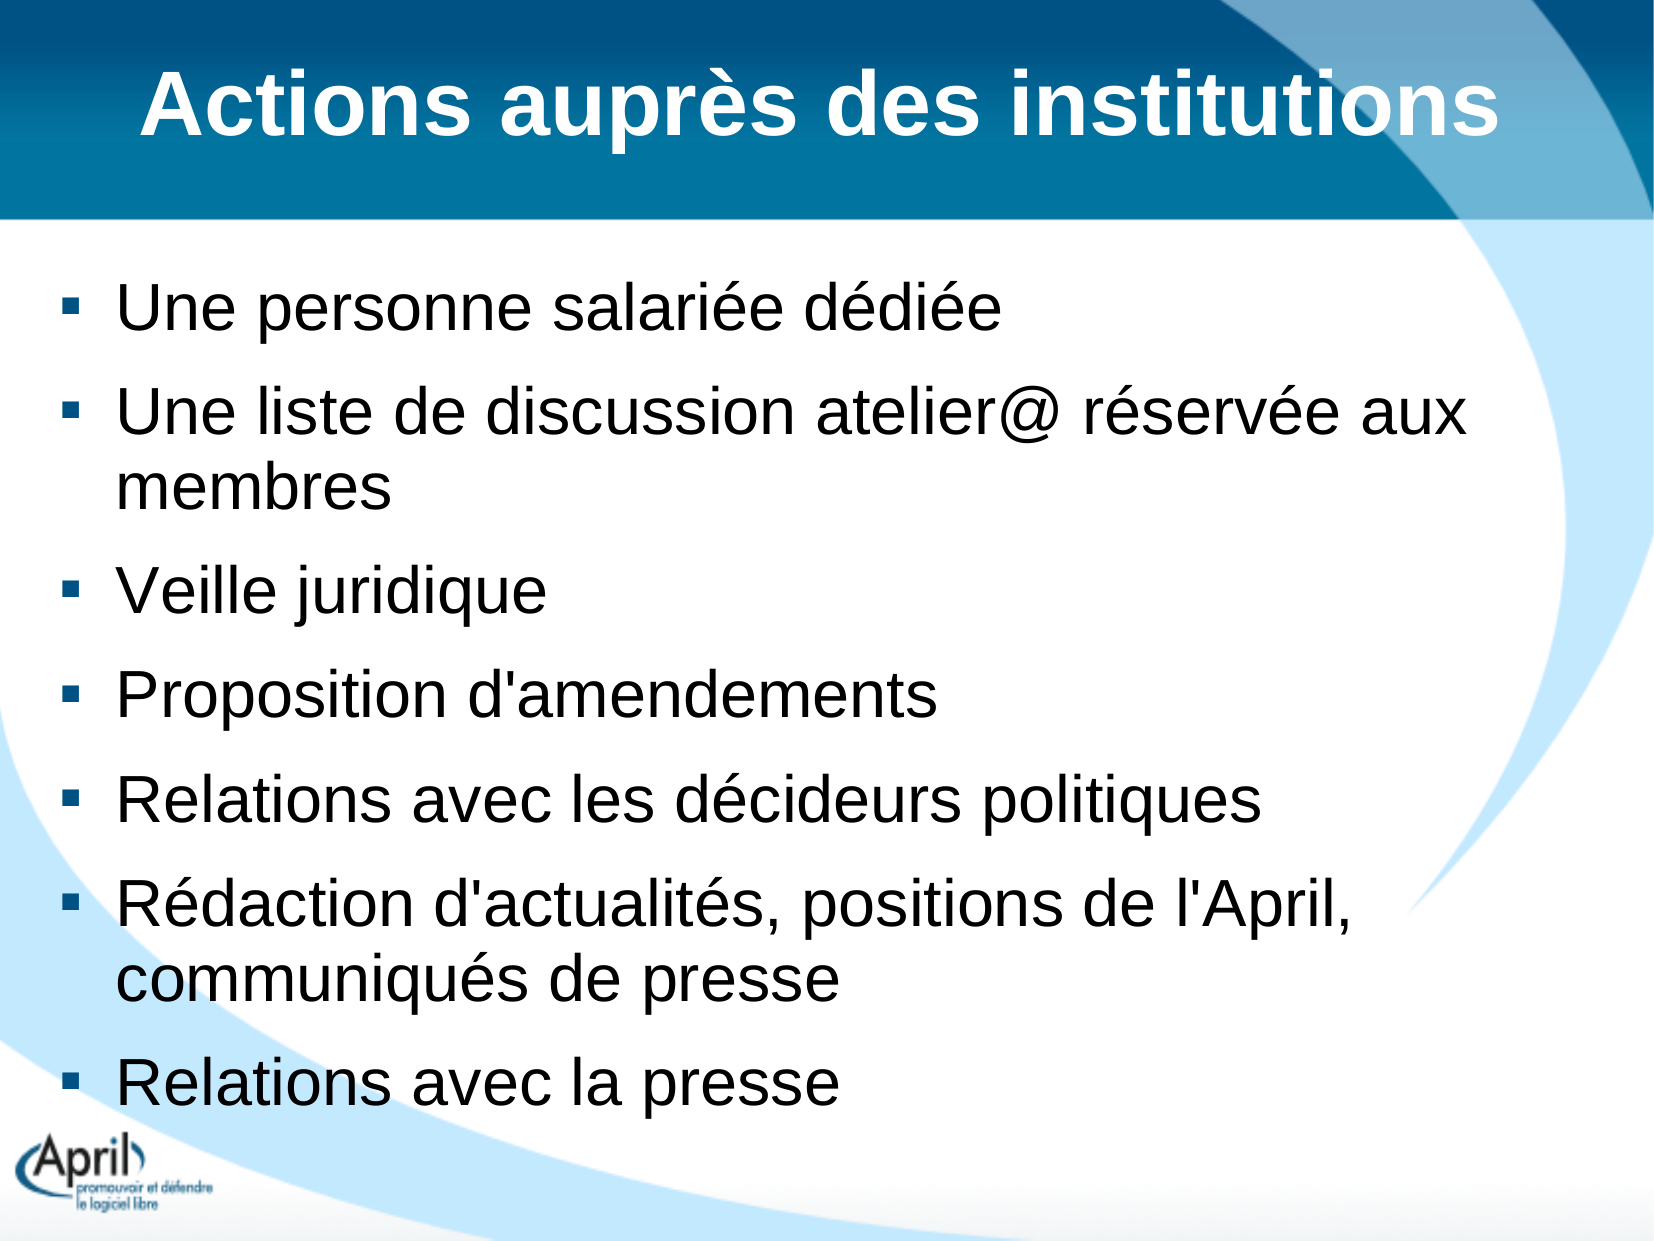

# Actions auprès des institutions
Une personne salariée dédiée
Une liste de discussion atelier@ réservée aux membres
Veille juridique
Proposition d'amendements
Relations avec les décideurs politiques
Rédaction d'actualités, positions de l'April, communiqués de presse
Relations avec la presse